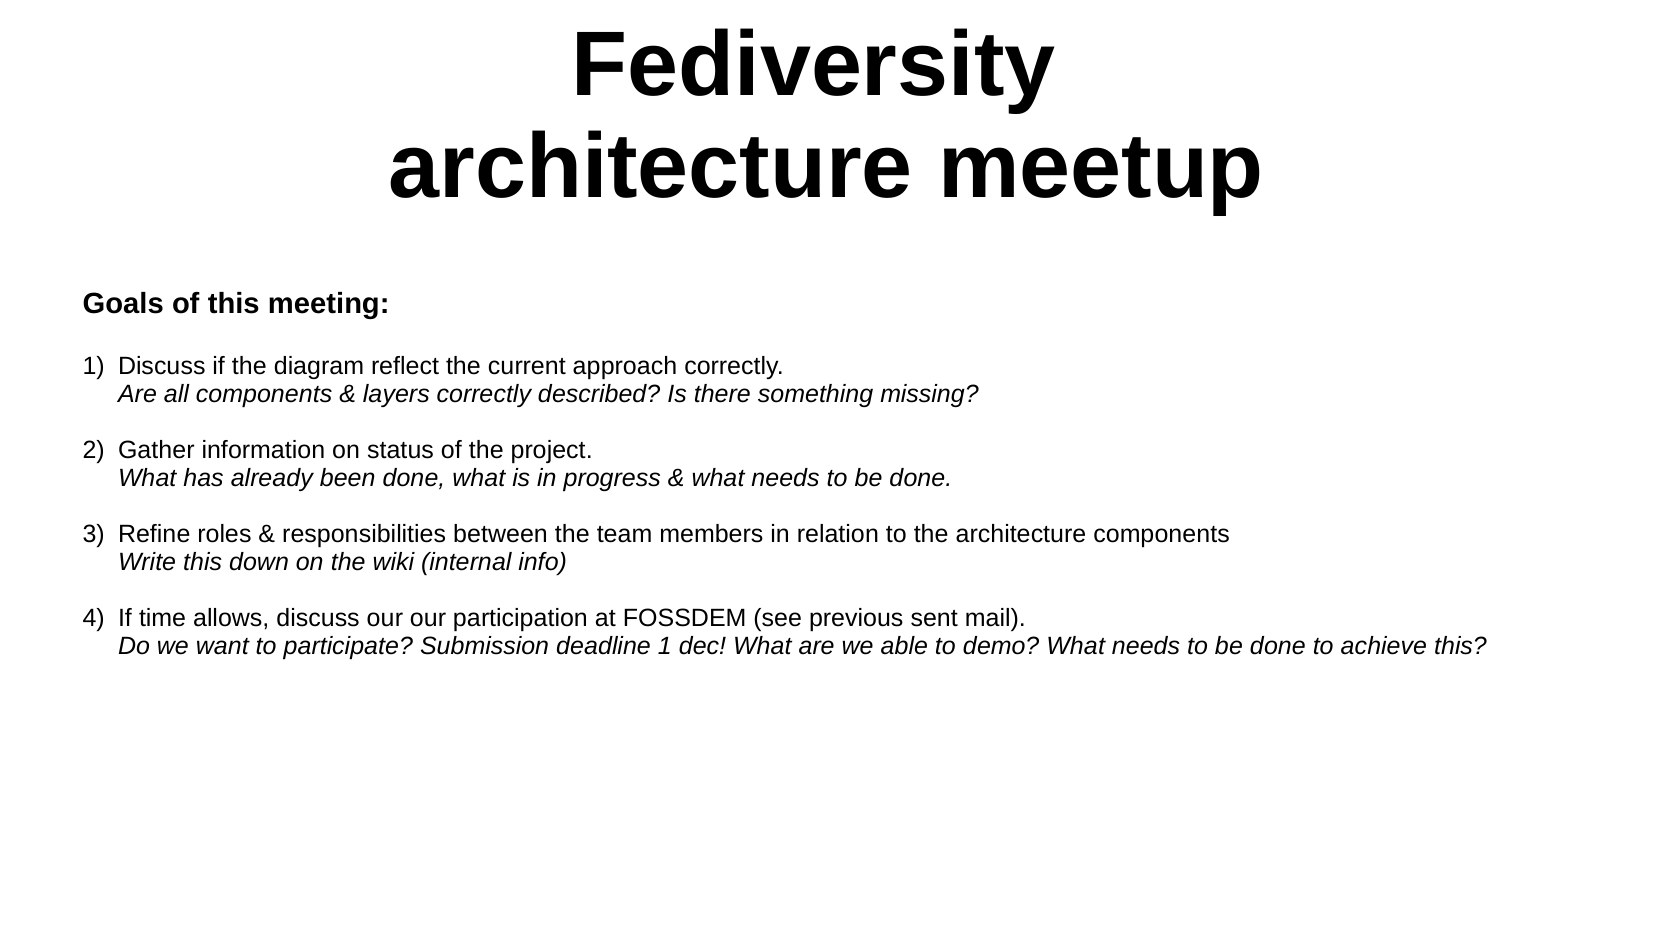

# Fediversity architecture meetup
Goals of this meeting:
Discuss if the diagram reflect the current approach correctly.
Are all components & layers correctly described? Is there something missing?
Gather information on status of the project.
What has already been done, what is in progress & what needs to be done.
Refine roles & responsibilities between the team members in relation to the architecture components
Write this down on the wiki (internal info)
If time allows, discuss our our participation at FOSSDEM (see previous sent mail).
Do we want to participate? Submission deadline 1 dec! What are we able to demo? What needs to be done to achieve this?